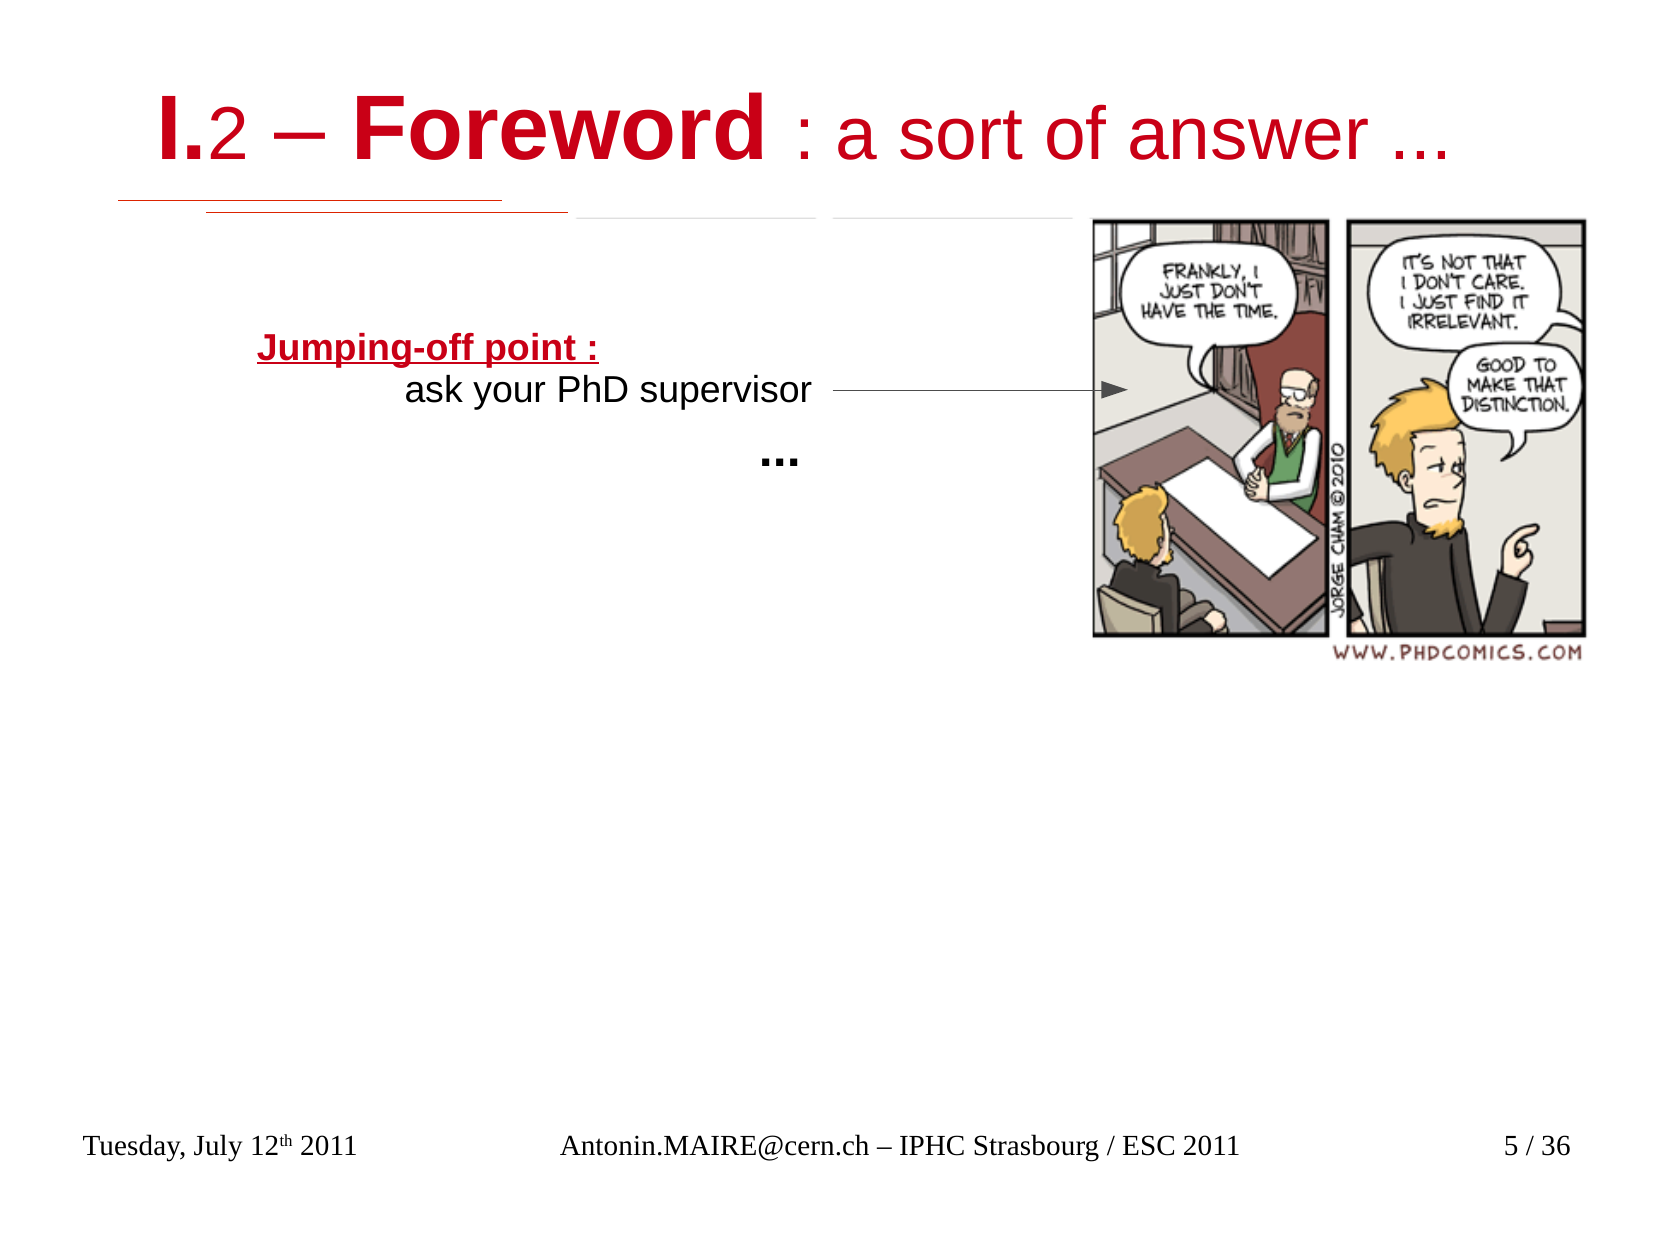

# I.2 – Foreword : a sort of answer ...
Jumping-off point :
		ask your PhD supervisor
...
Mon, March 31st, 2008
Antonin Maire - IPHC Strasbourg / AliceWeek Apr. 08
5